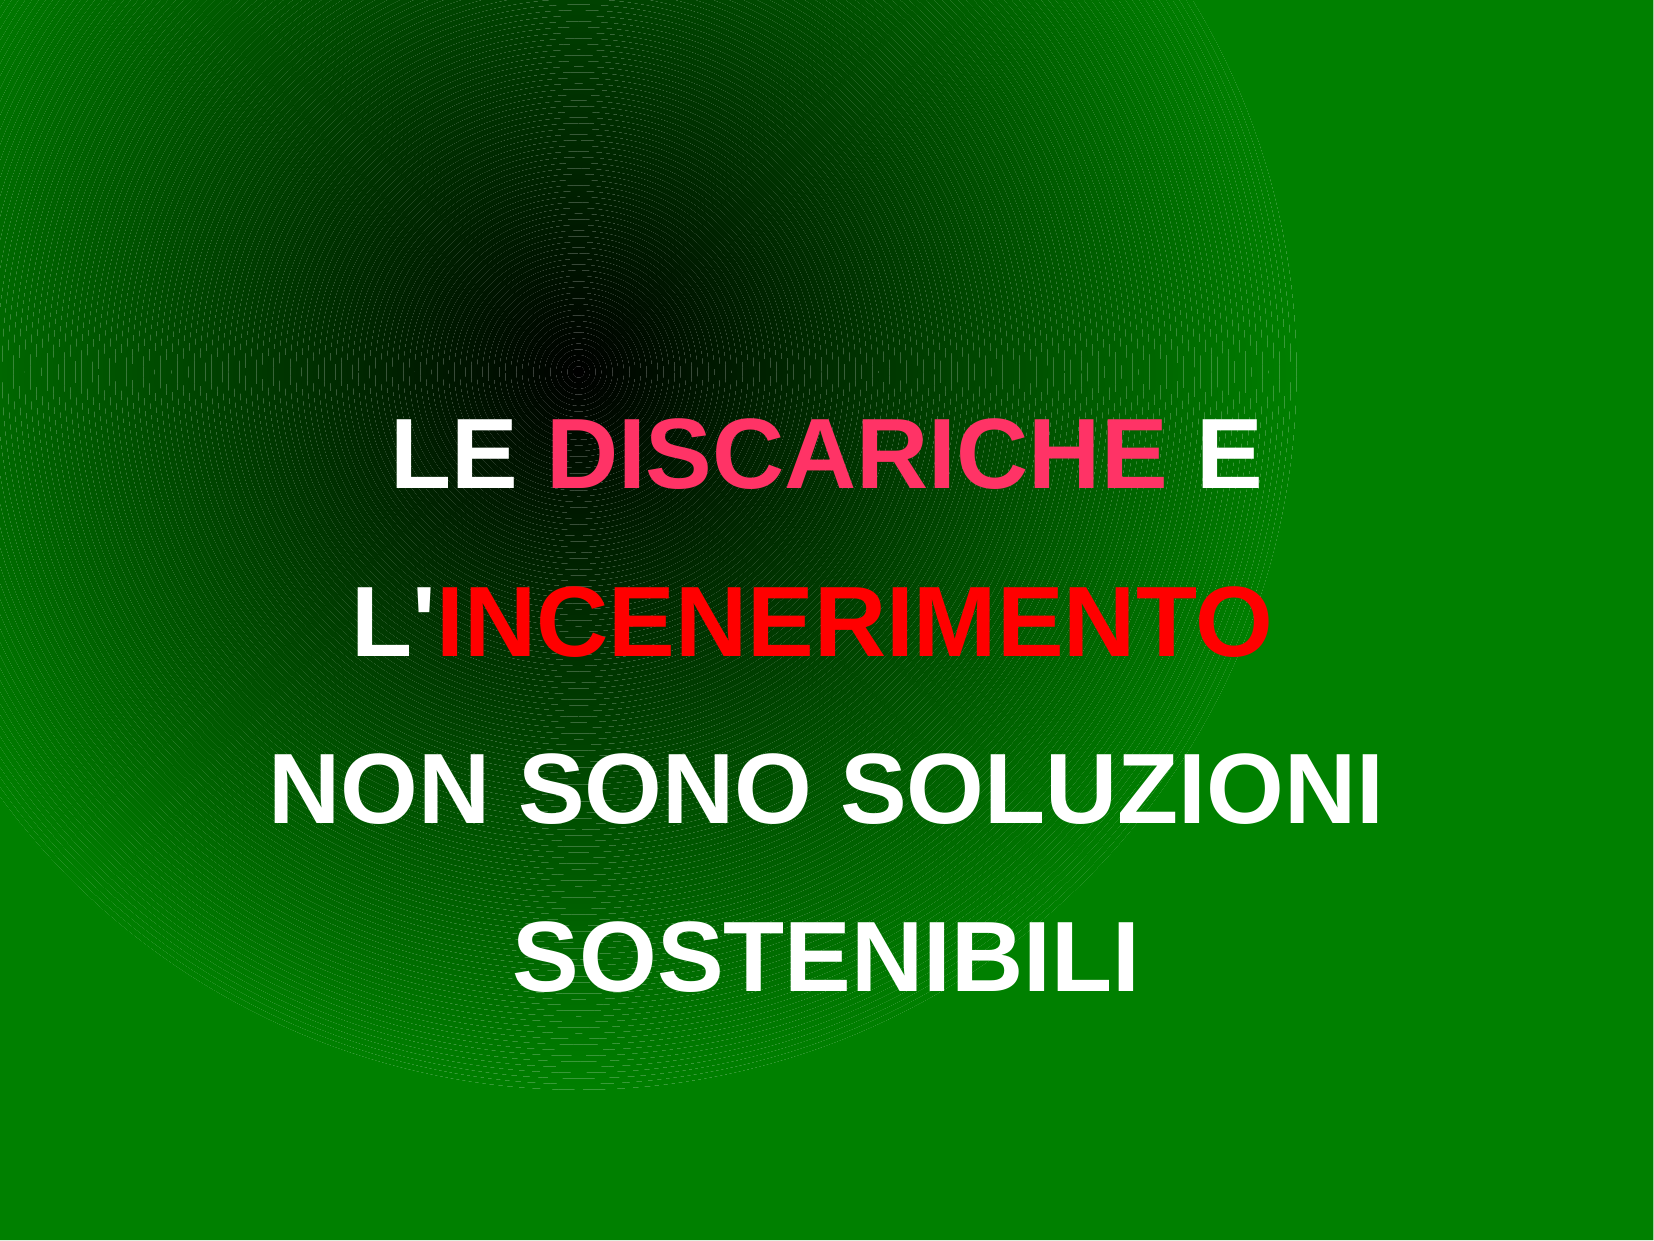

LE DISCARICHE E L'INCENERIMENTO
NON SONO SOLUZIONI SOSTENIBILI